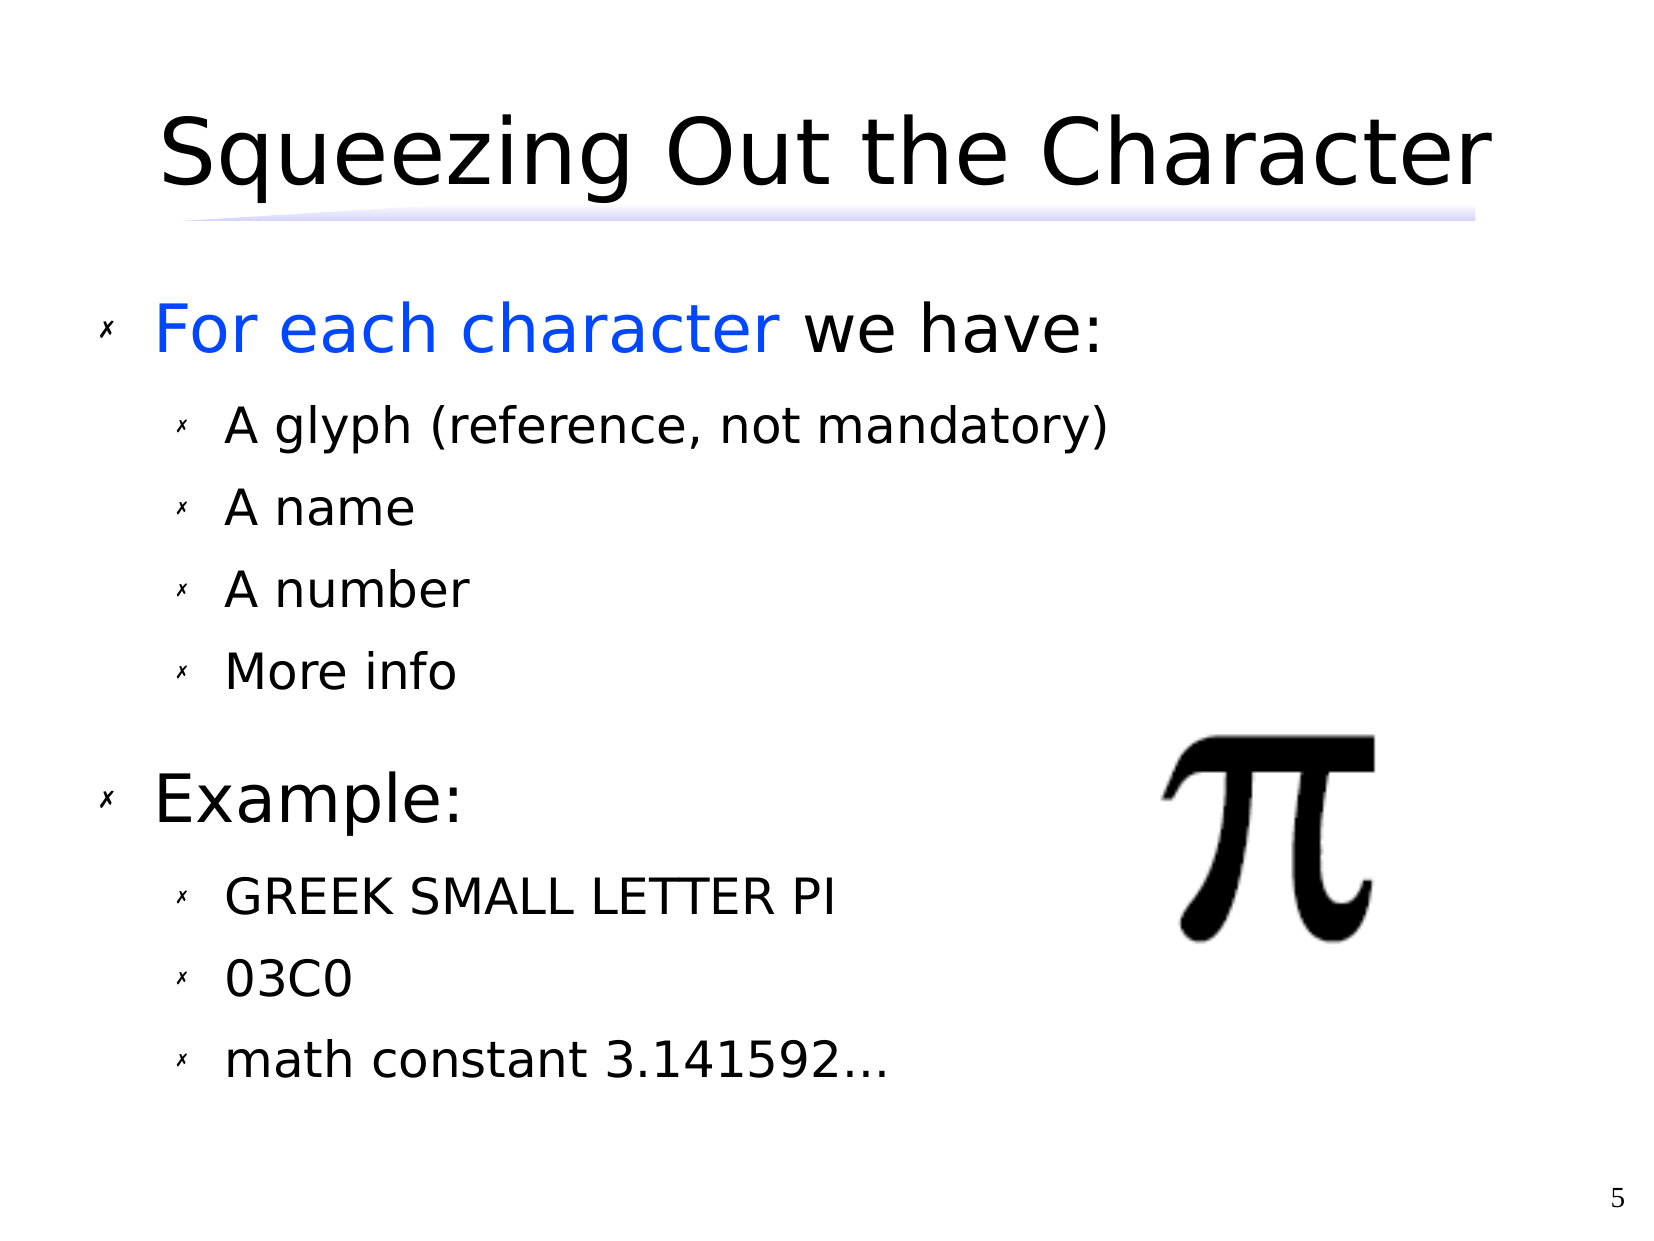

# Squeezing Out the Character
For each character we have:
A glyph (reference, not mandatory)
A name
A number
More info
Example:
GREEK SMALL LETTER PI
03C0
math constant 3.141592...
5